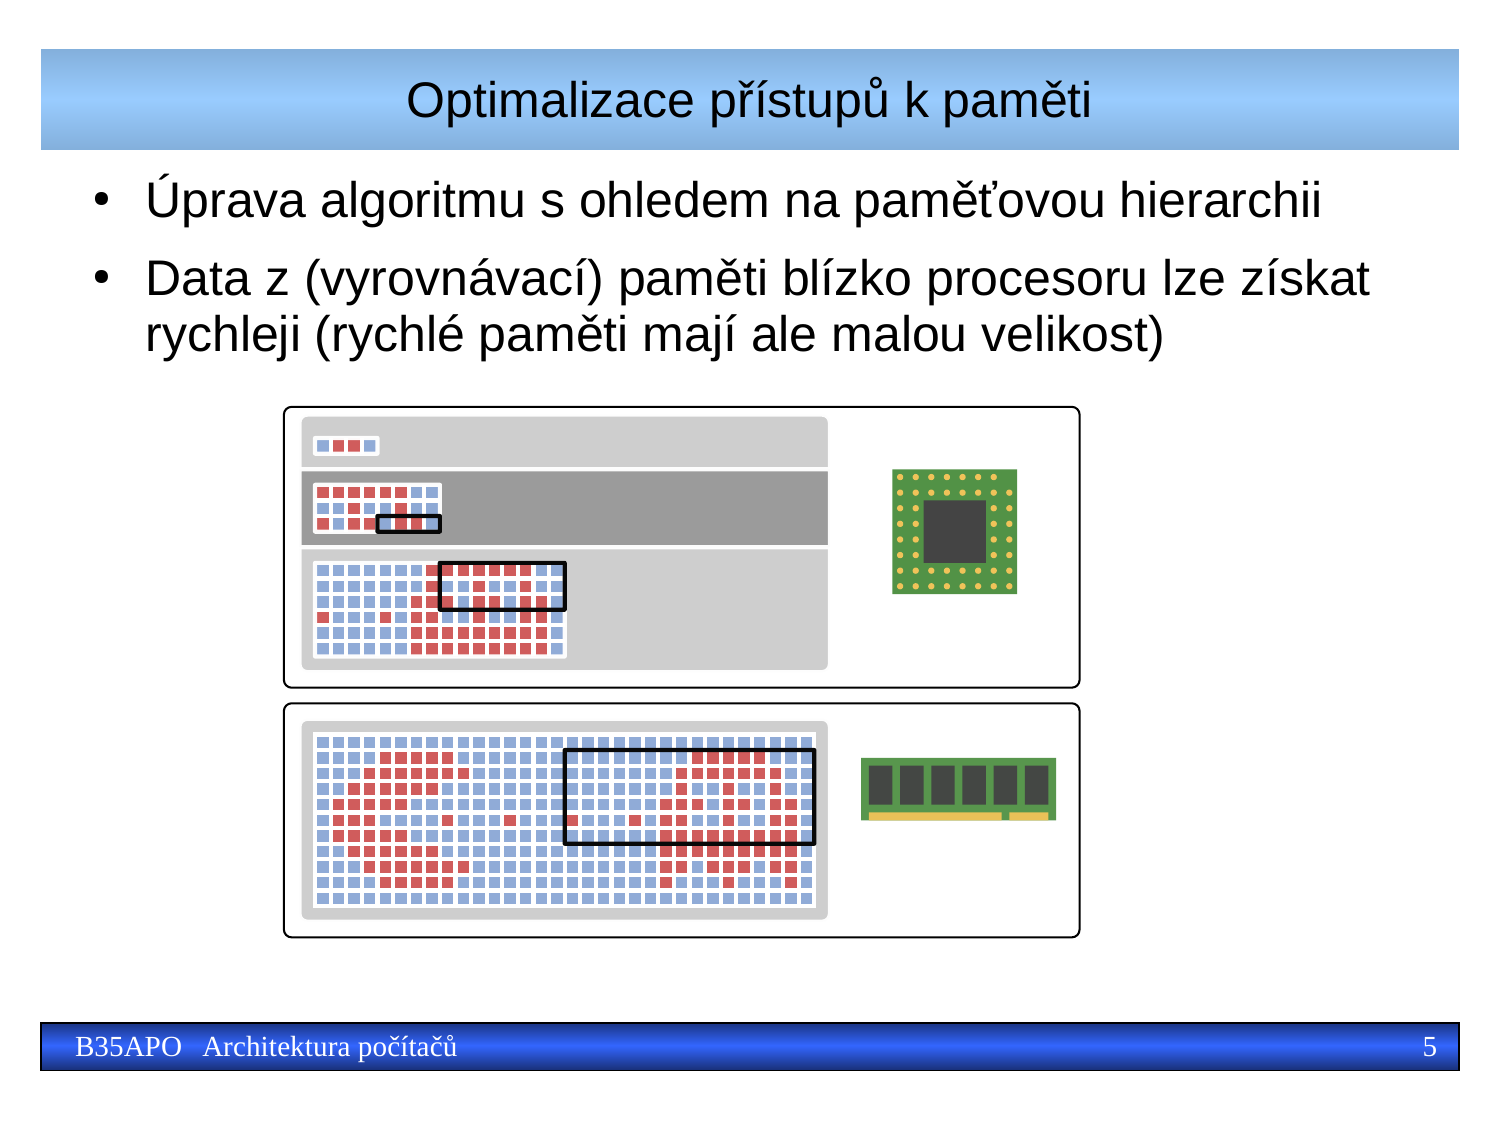

# Optimalizace přístupů k paměti
Úprava algoritmu s ohledem na paměťovou hierarchii
Data z (vyrovnávací) paměti blízko procesoru lze získat rychleji (rychlé paměti mají ale malou velikost)
B35APO Architektura počítačů
5